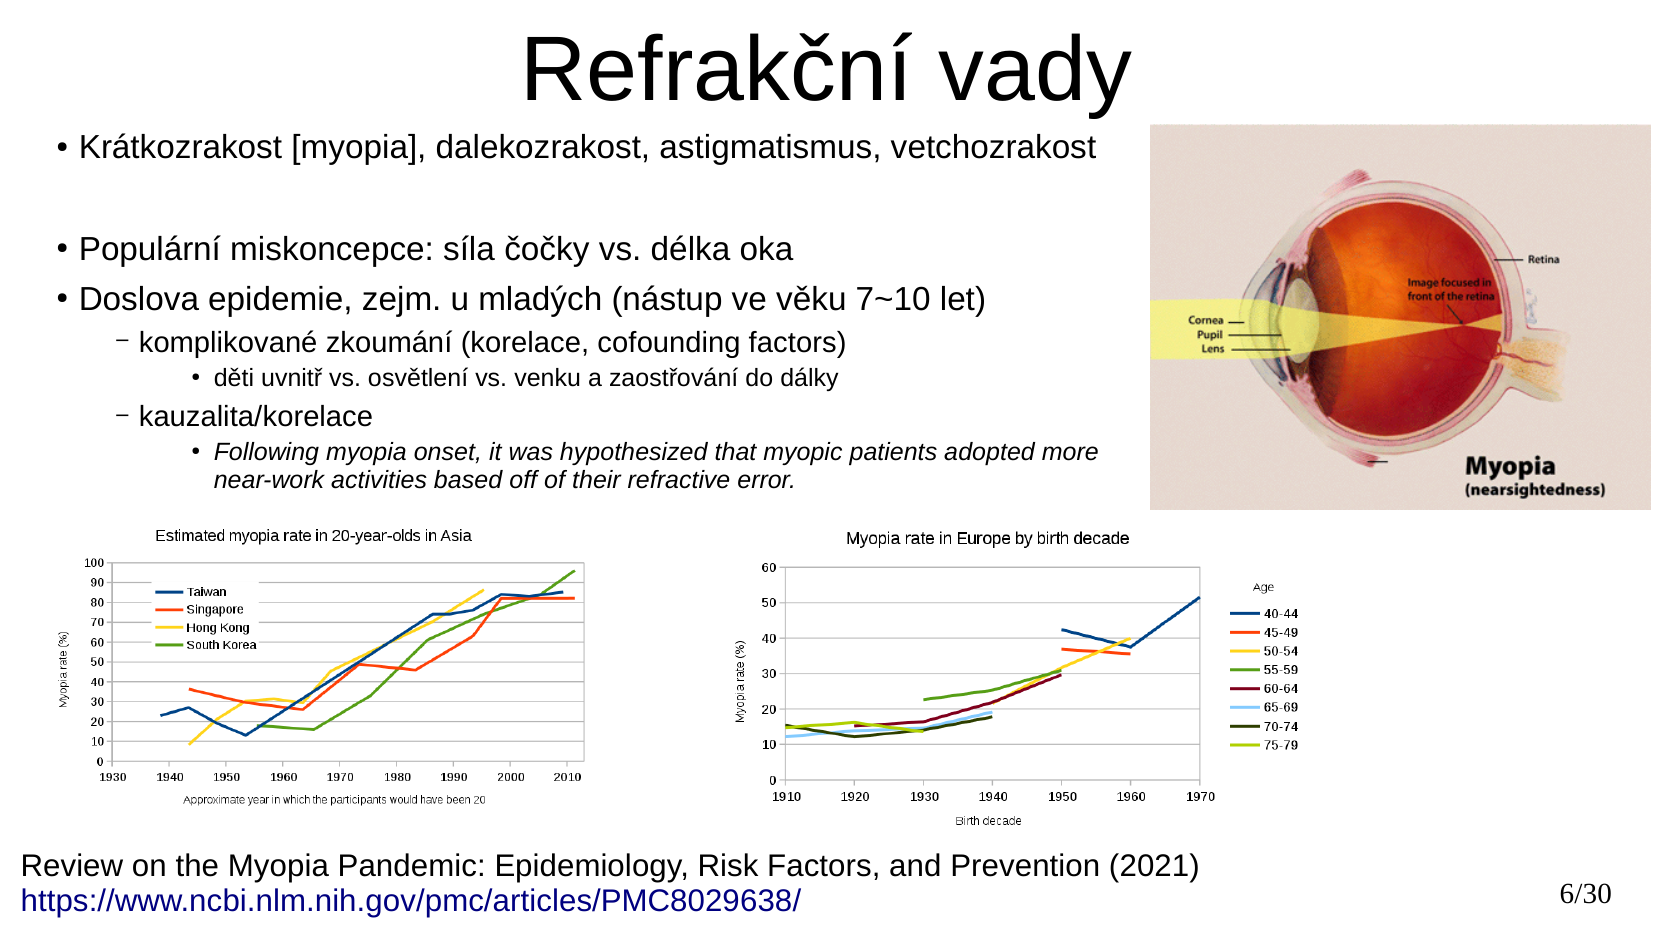

# Refrakční vady
Krátkozrakost [myopia], dalekozrakost, astigmatismus, vetchozrakost
Populární miskoncepce: síla čočky vs. délka oka
Doslova epidemie, zejm. u mladých (nástup ve věku 7~10 let)
komplikované zkoumání (korelace, cofounding factors)
děti uvnitř vs. osvětlení vs. venku a zaostřování do dálky
kauzalita/korelace
Following myopia onset, it was hypothesized that myopic patients adopted more near-work activities based off of their refractive error.
Review on the Myopia Pandemic: Epidemiology, Risk Factors, and Prevention (2021)
https://www.ncbi.nlm.nih.gov/pmc/articles/PMC8029638/
6